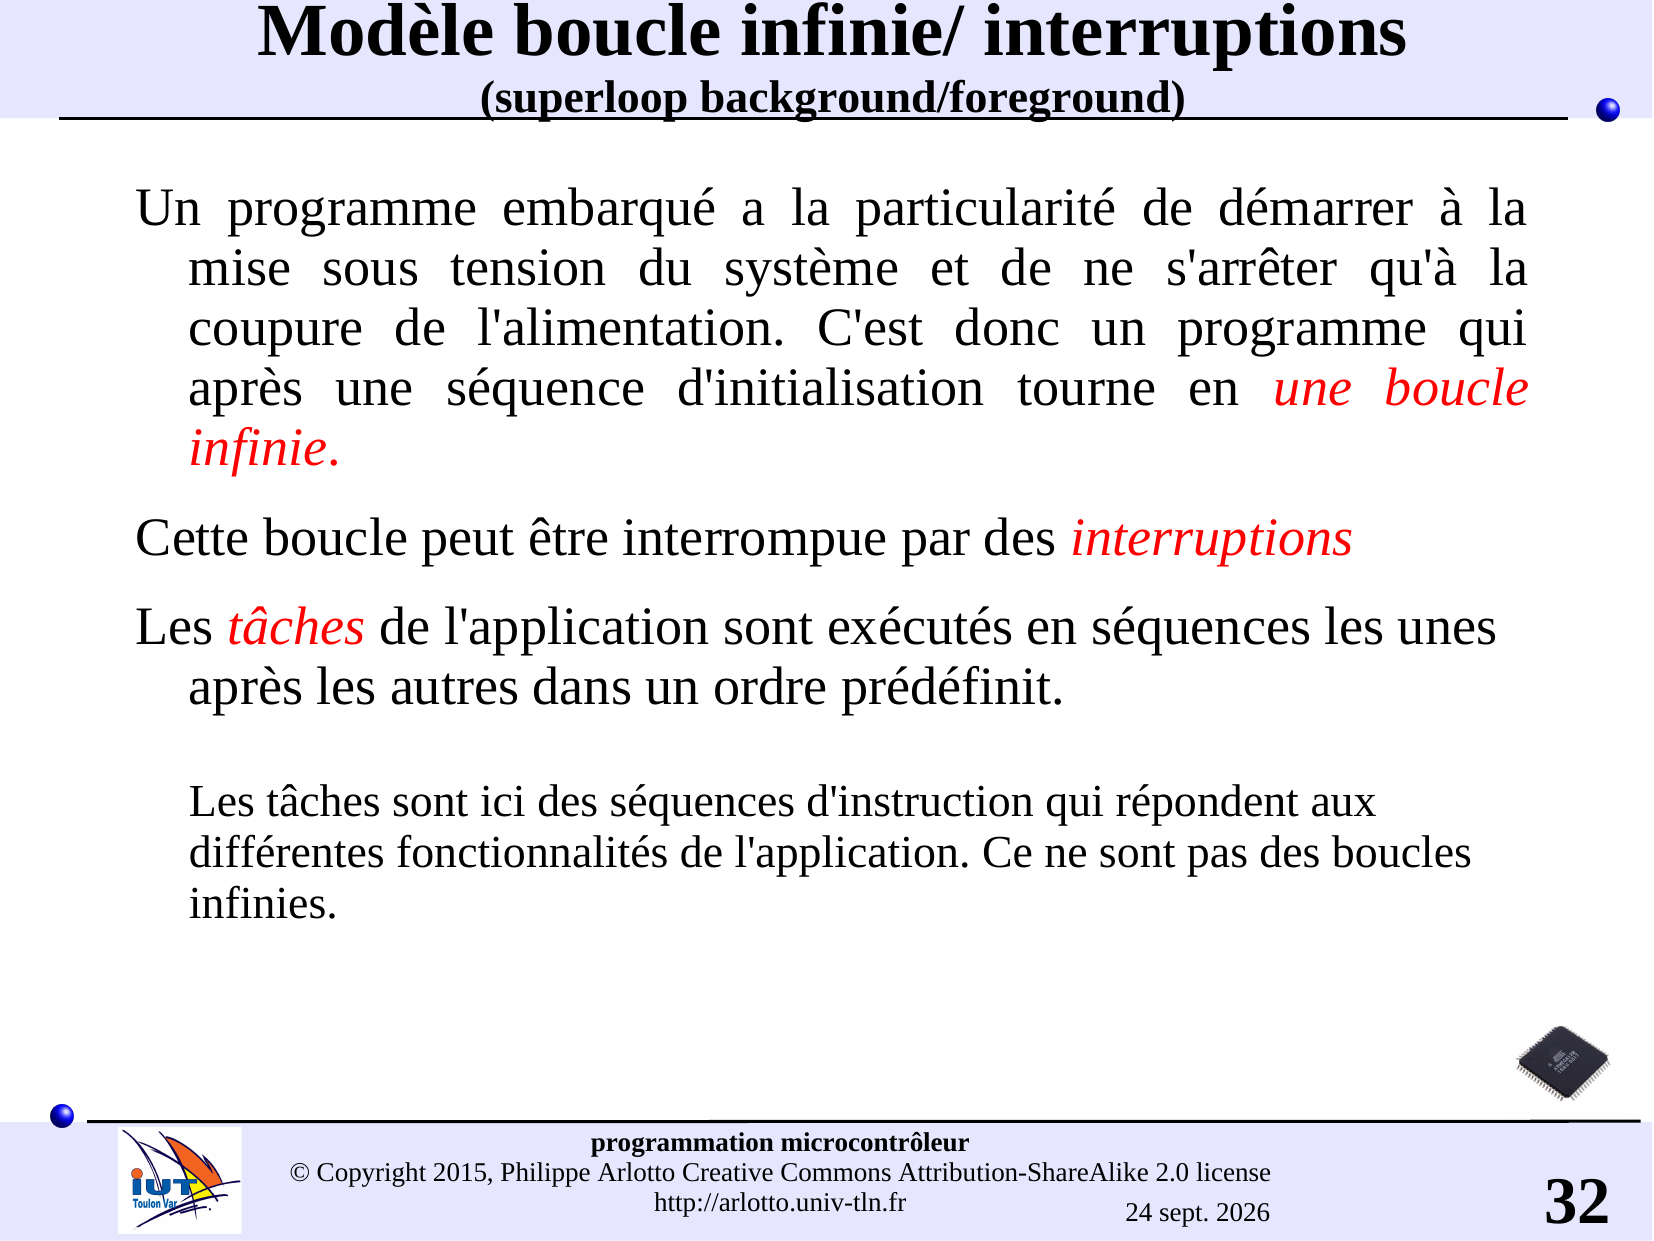

# Modèle boucle infinie/ interruptions (superloop background/foreground)
Un programme embarqué a la particularité de démarrer à la mise sous tension du système et de ne s'arrêter qu'à la coupure de l'alimentation. C'est donc un programme qui après une séquence d'initialisation tourne en une boucle infinie.
Cette boucle peut être interrompue par des interruptions
Les tâches de l'application sont exécutés en séquences les unes après les autres dans un ordre prédéfinit.
Les tâches sont ici des séquences d'instruction qui répondent aux différentes fonctionnalités de l'application. Ce ne sont pas des boucles infinies.